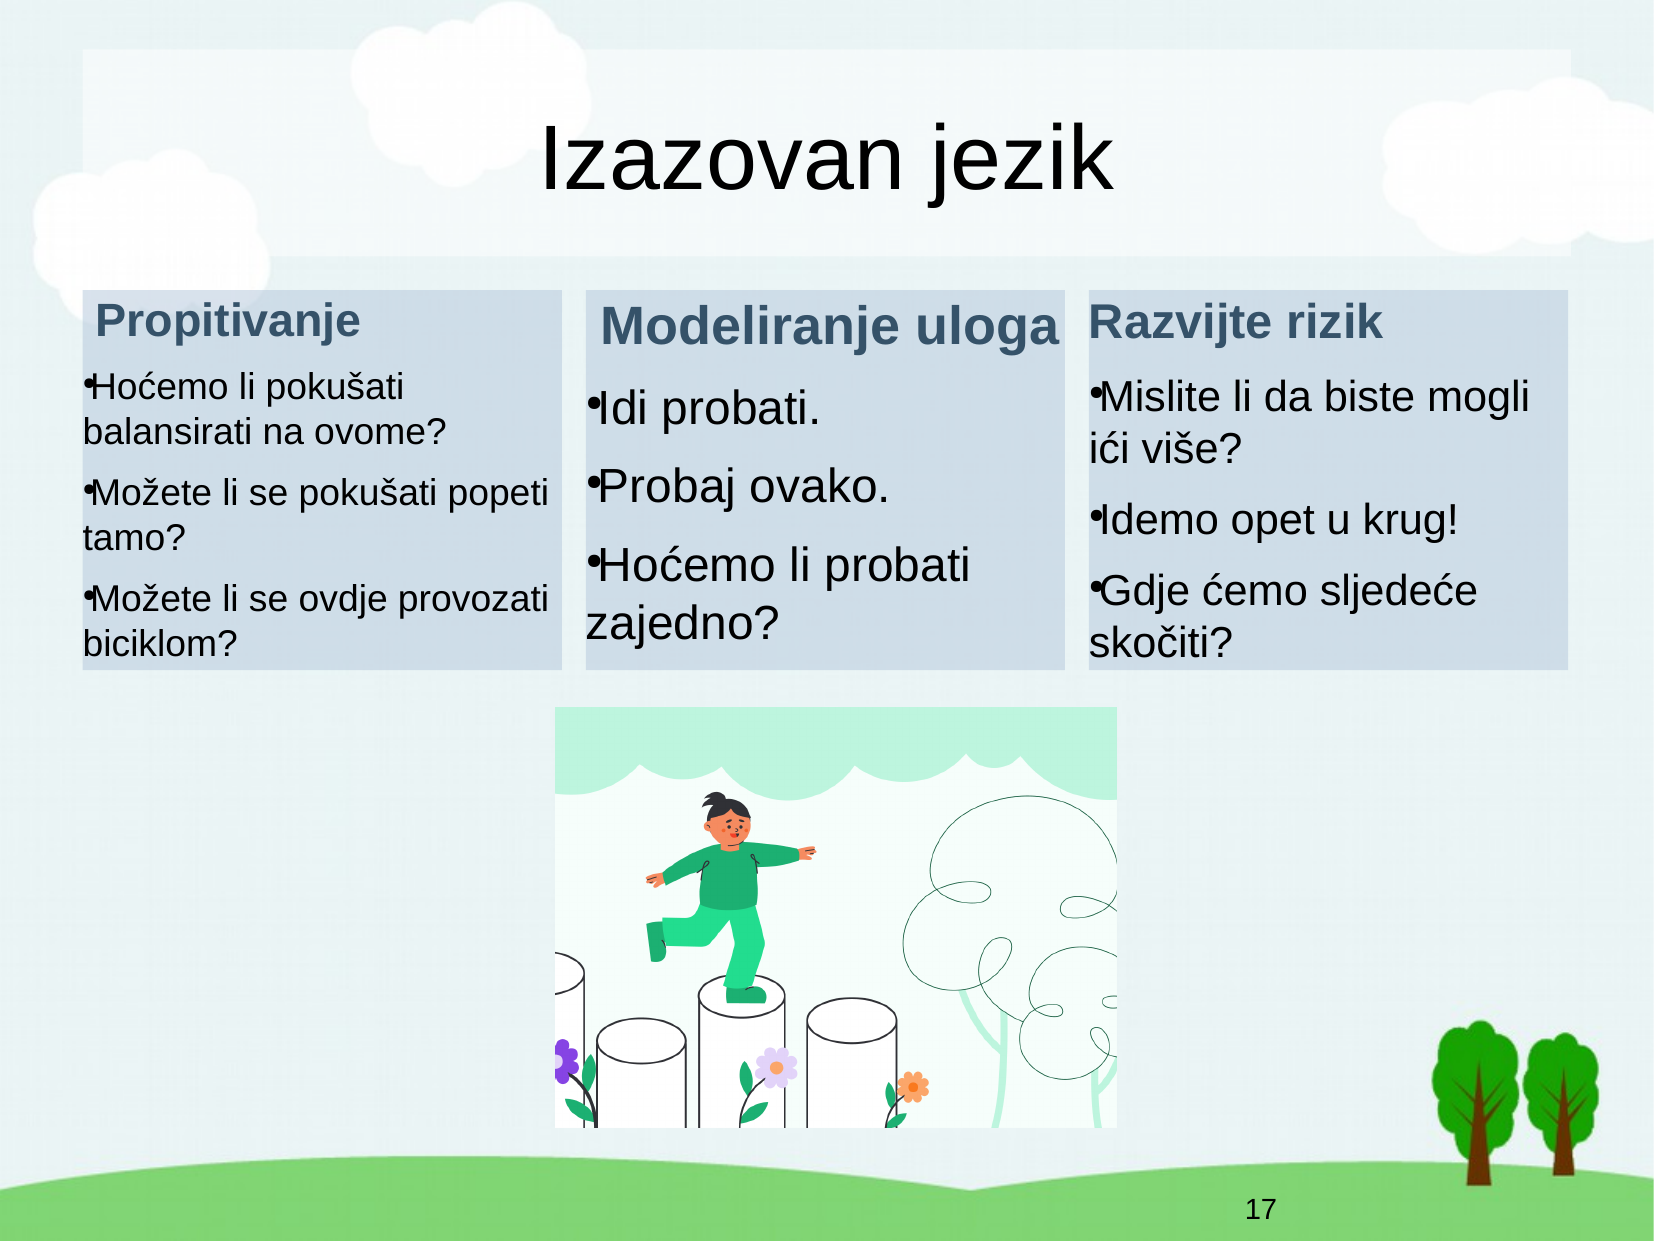

# Izazovan jezik
 Propitivanje
Hoćemo li pokušati balansirati na ovome?
Možete li se pokušati popeti tamo?
Možete li se ovdje provozati biciklom?
 Modeliranje uloga
Idi probati.
Probaj ovako.
Hoćemo li probati zajedno?
Razvijte rizik
Mislite li da biste mogli ići više?
Idemo opet u krug!
Gdje ćemo sljedeće skočiti?